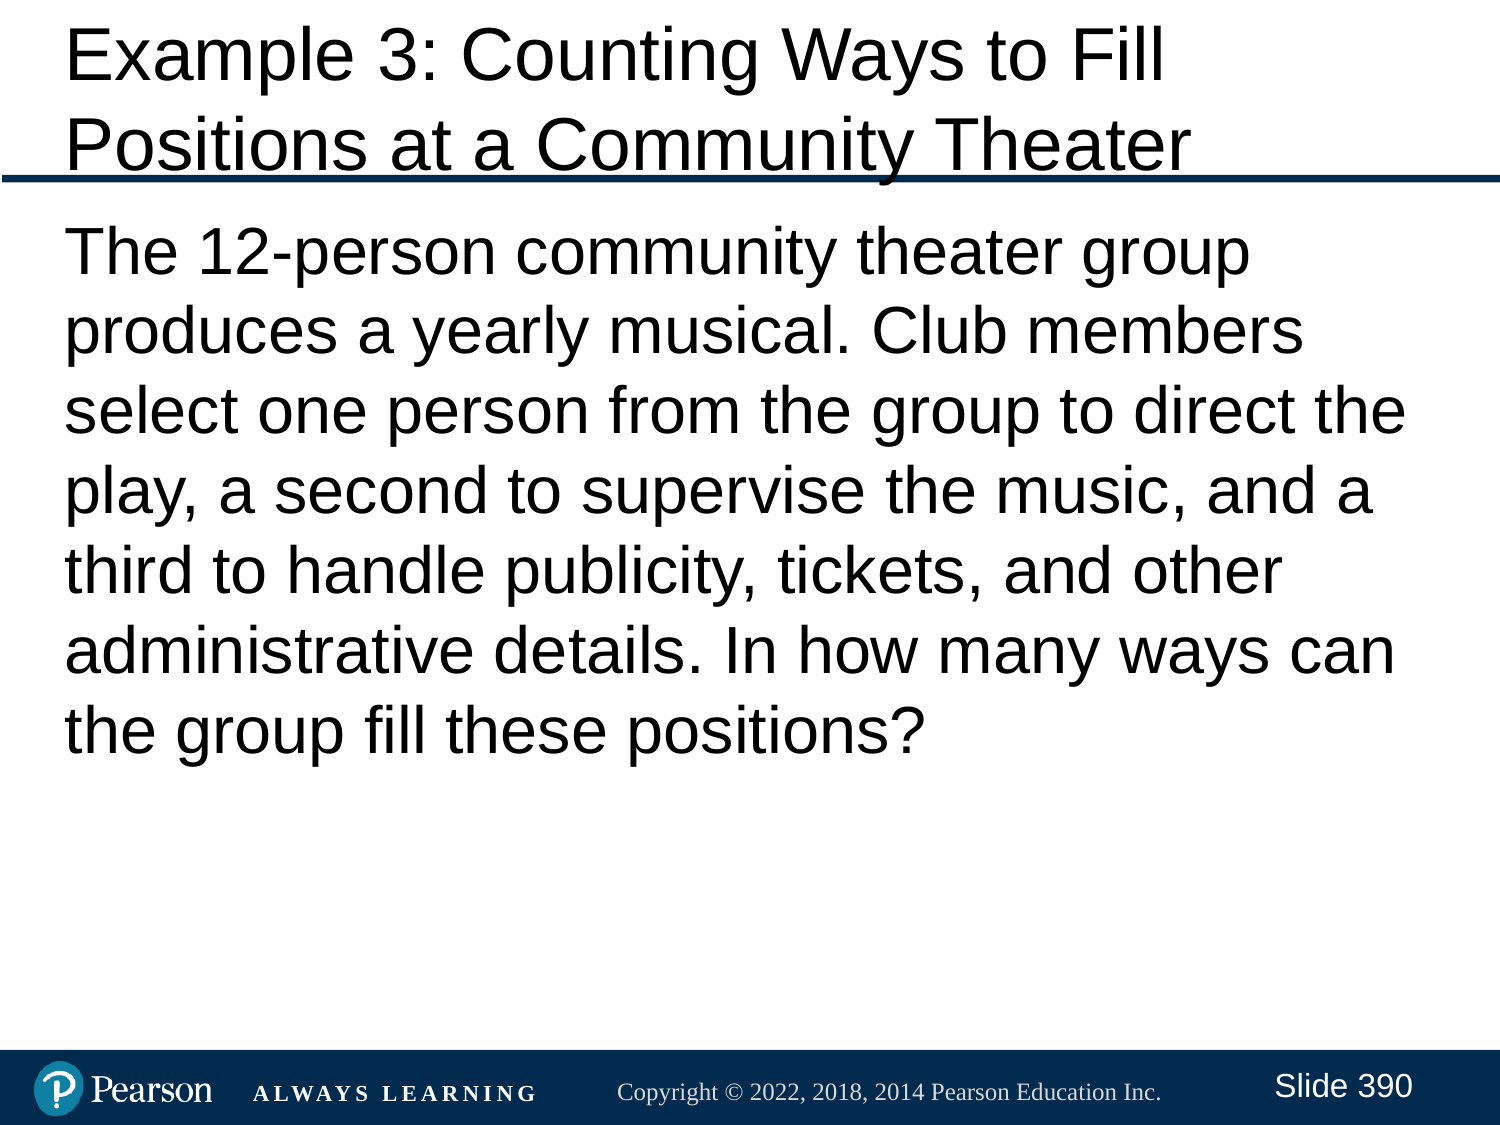

# Example 3: Counting Ways to Fill Positions at a Community Theater
The 12-person community theater group produces a yearly musical. Club members select one person from the group to direct the play, a second to supervise the music, and a third to handle publicity, tickets, and other administrative details. In how many ways can the group fill these positions?